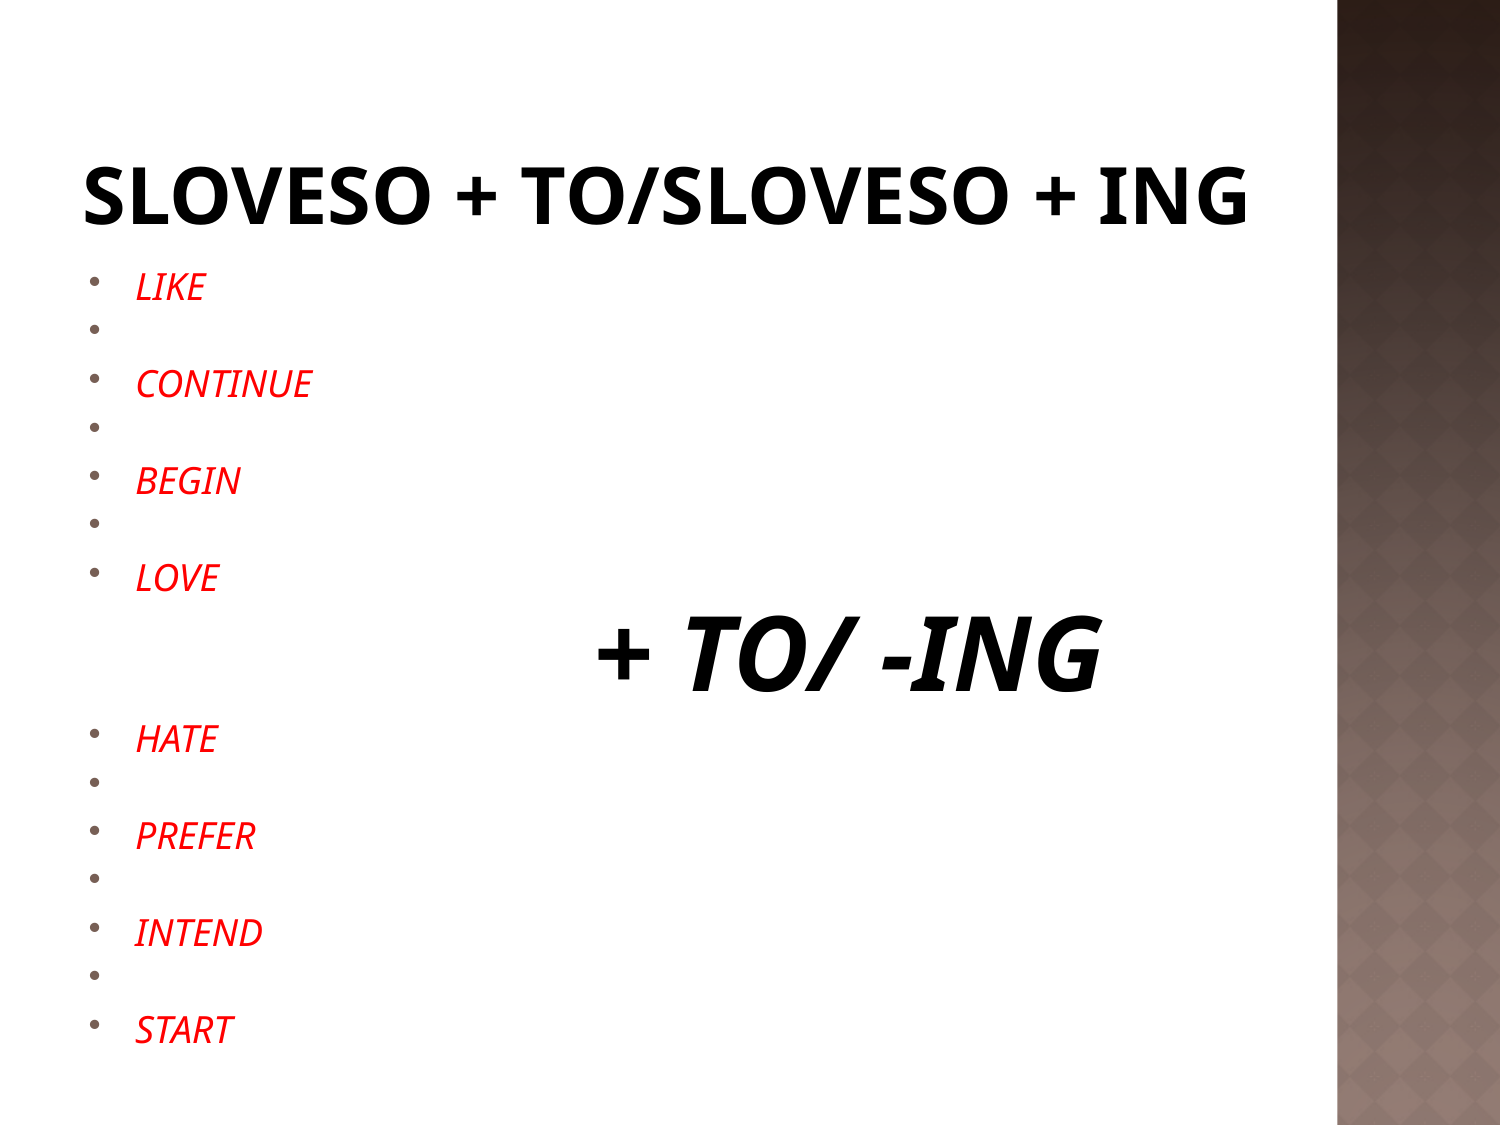

# Sloveso + TO/SLOVESO + ING
LIKE
CONTINUE
BEGIN
LOVE
 + TO/ -ING
HATE
PREFER
INTEND
START